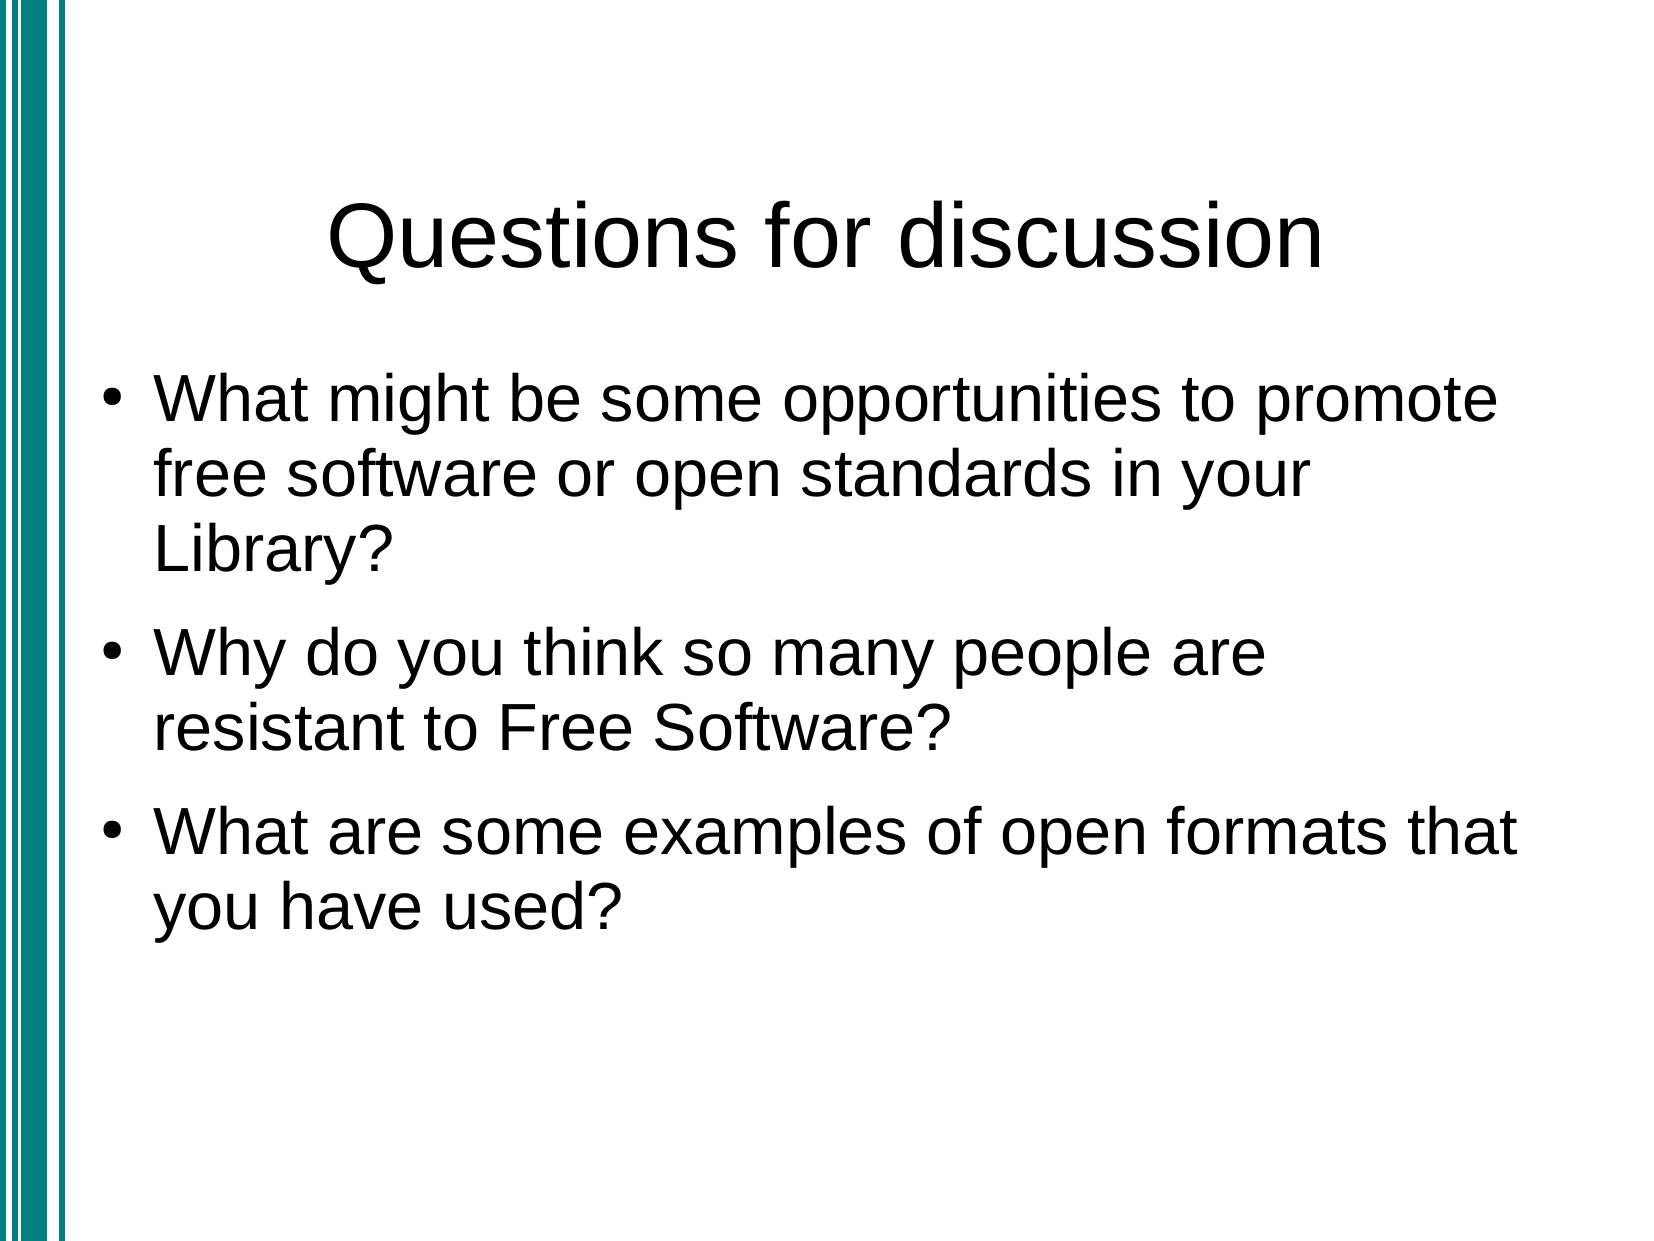

# Questions for discussion
What might be some opportunities to promote free software or open standards in your Library?
Why do you think so many people are resistant to Free Software?
What are some examples of open formats that you have used?